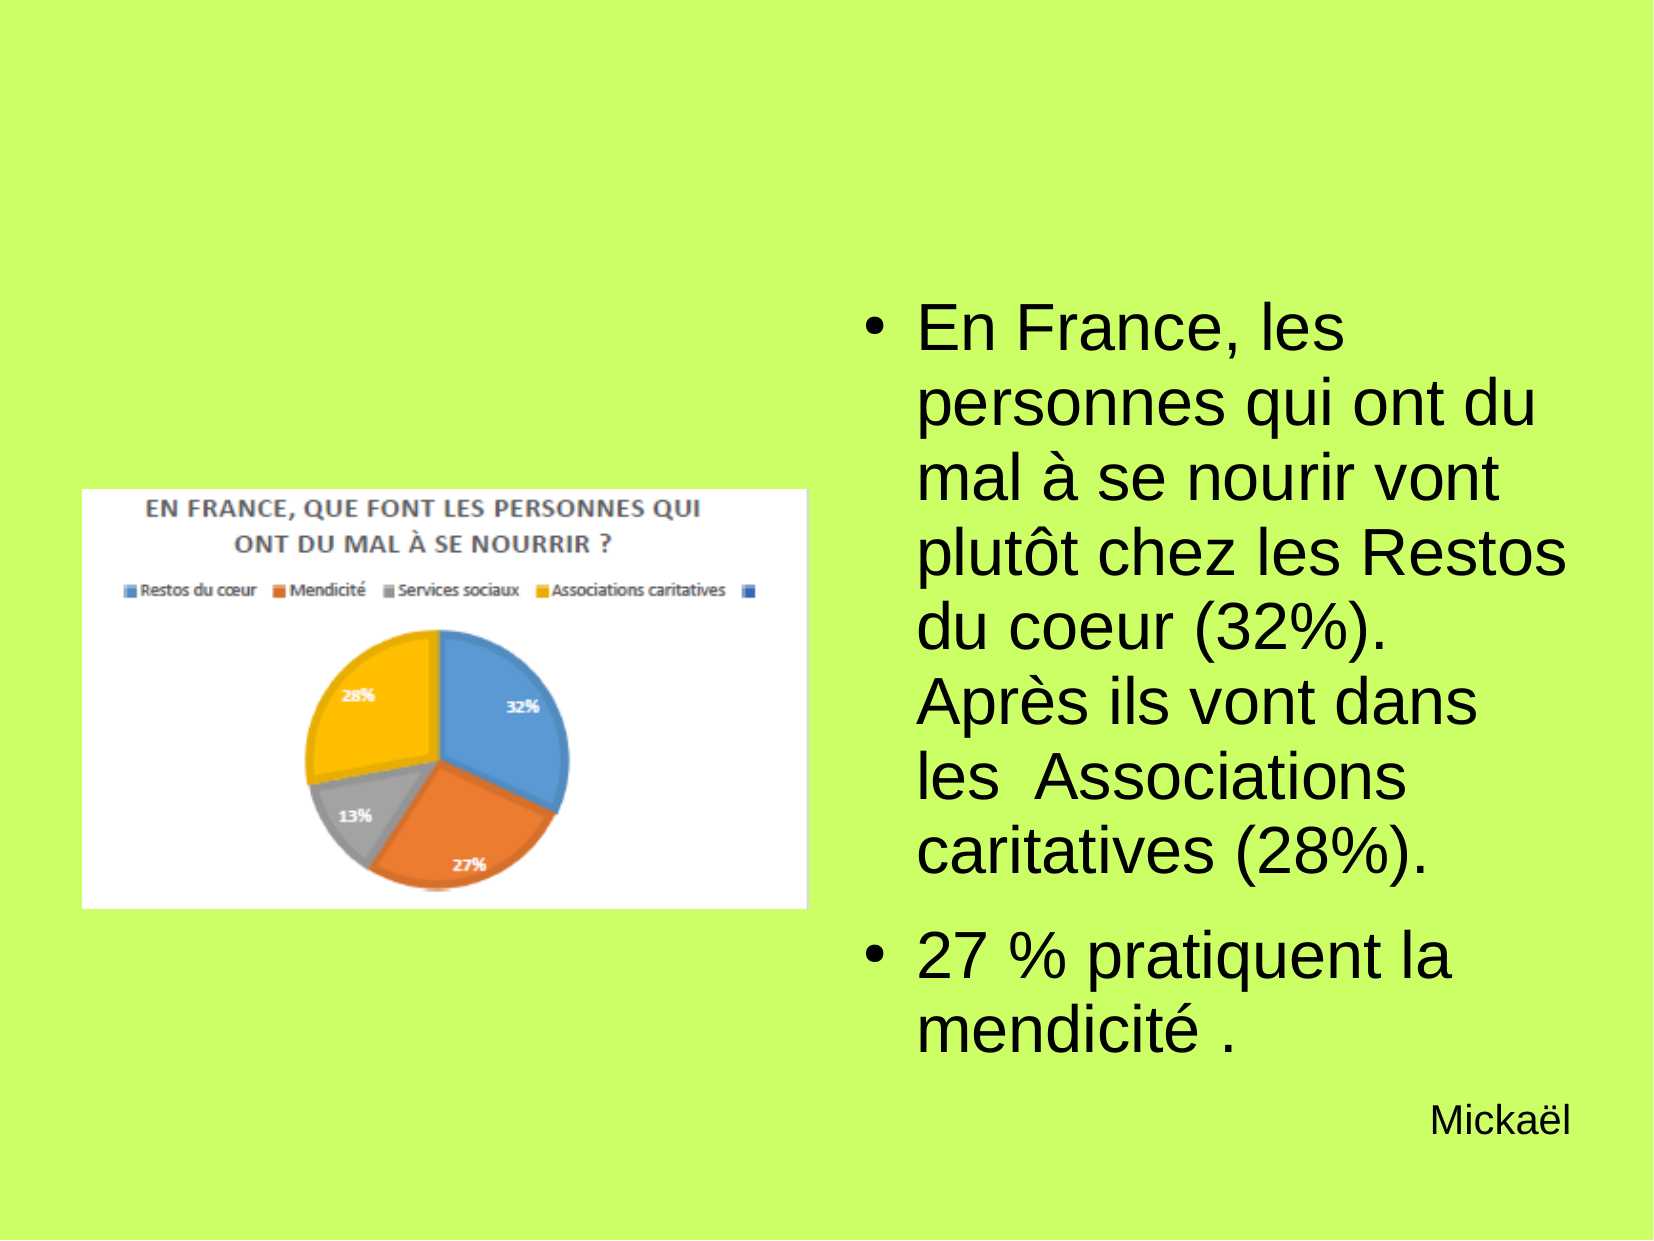

#
En France, les personnes qui ont du mal à se nourir vont plutôt chez les Restos du coeur (32%). Après ils vont dans les Associations caritatives (28%).
27 % pratiquent la mendicité .
Mickaël